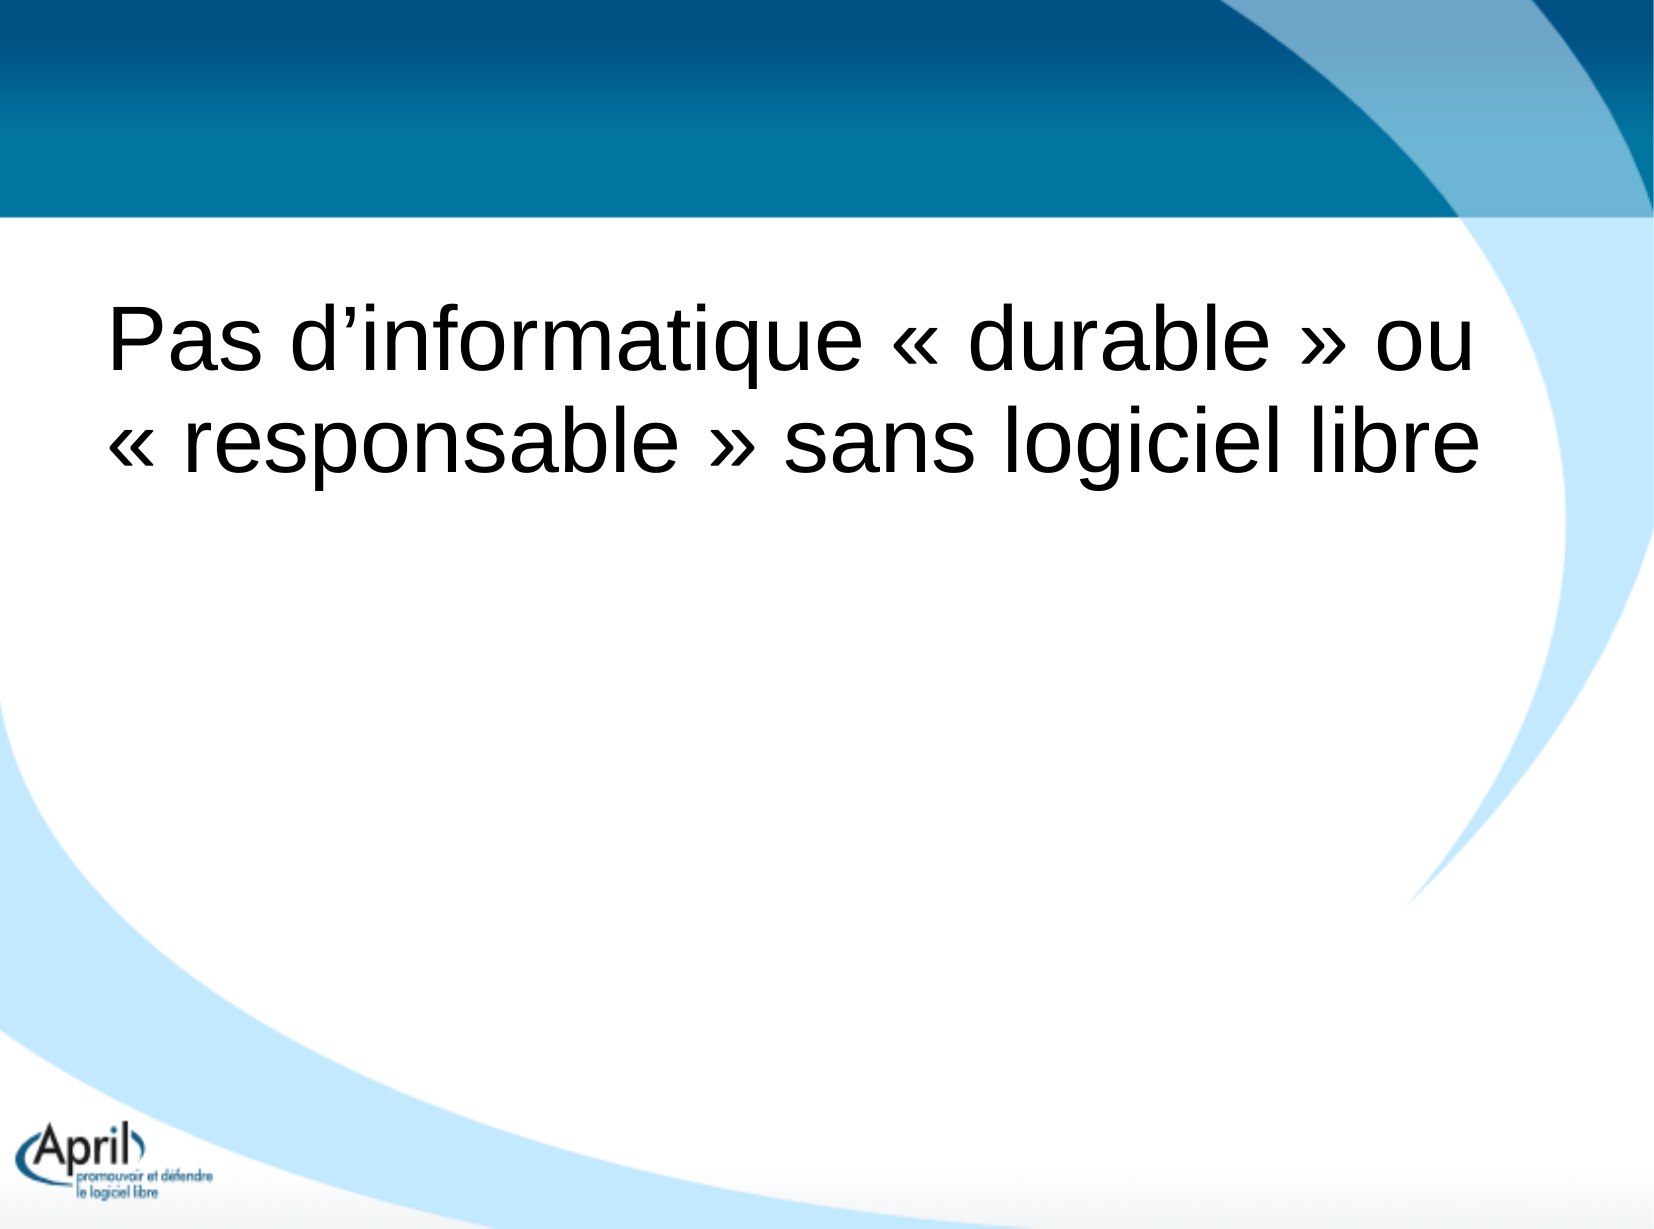

#
Pas d’informatique « durable » ou
« responsable » sans logiciel libre